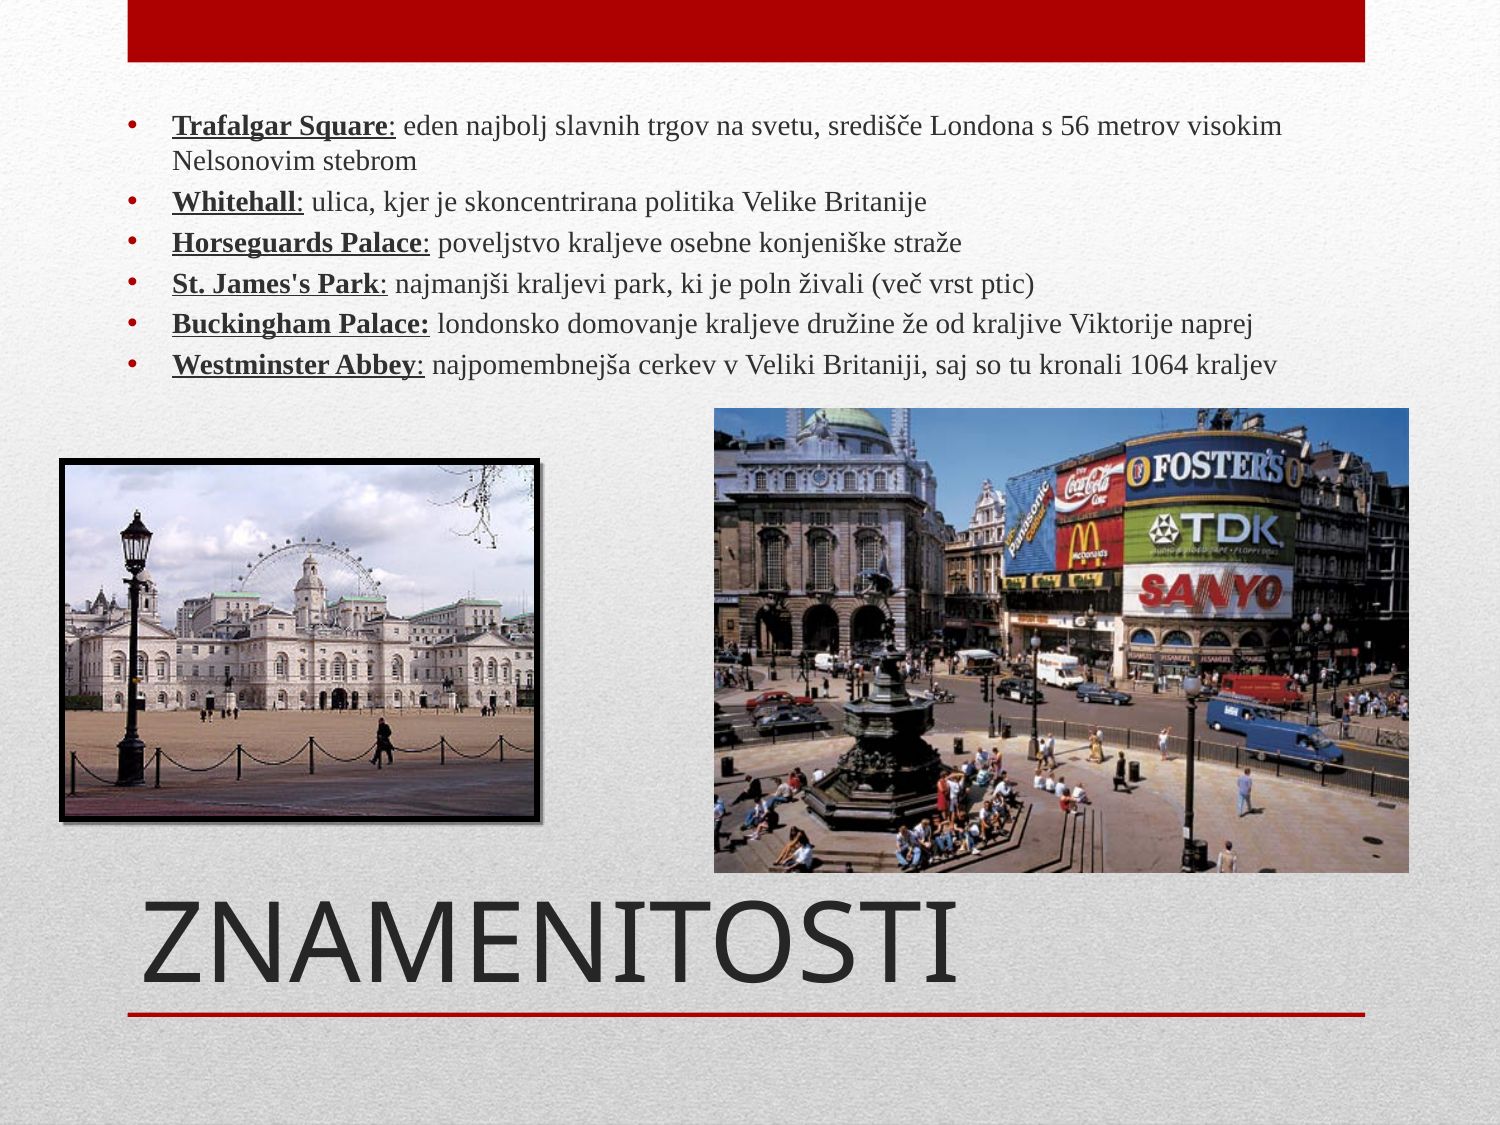

Trafalgar Square: eden najbolj slavnih trgov na svetu, središče Londona s 56 metrov visokim Nelsonovim stebrom
Whitehall: ulica, kjer je skoncentrirana politika Velike Britanije
Horseguards Palace: poveljstvo kraljeve osebne konjeniške straže
St. James's Park: najmanjši kraljevi park, ki je poln živali (več vrst ptic)
Buckingham Palace: londonsko domovanje kraljeve družine že od kraljive Viktorije naprej
Westminster Abbey: najpomembnejša cerkev v Veliki Britaniji, saj so tu kronali 1064 kraljev
# ZNAMENITOSTI